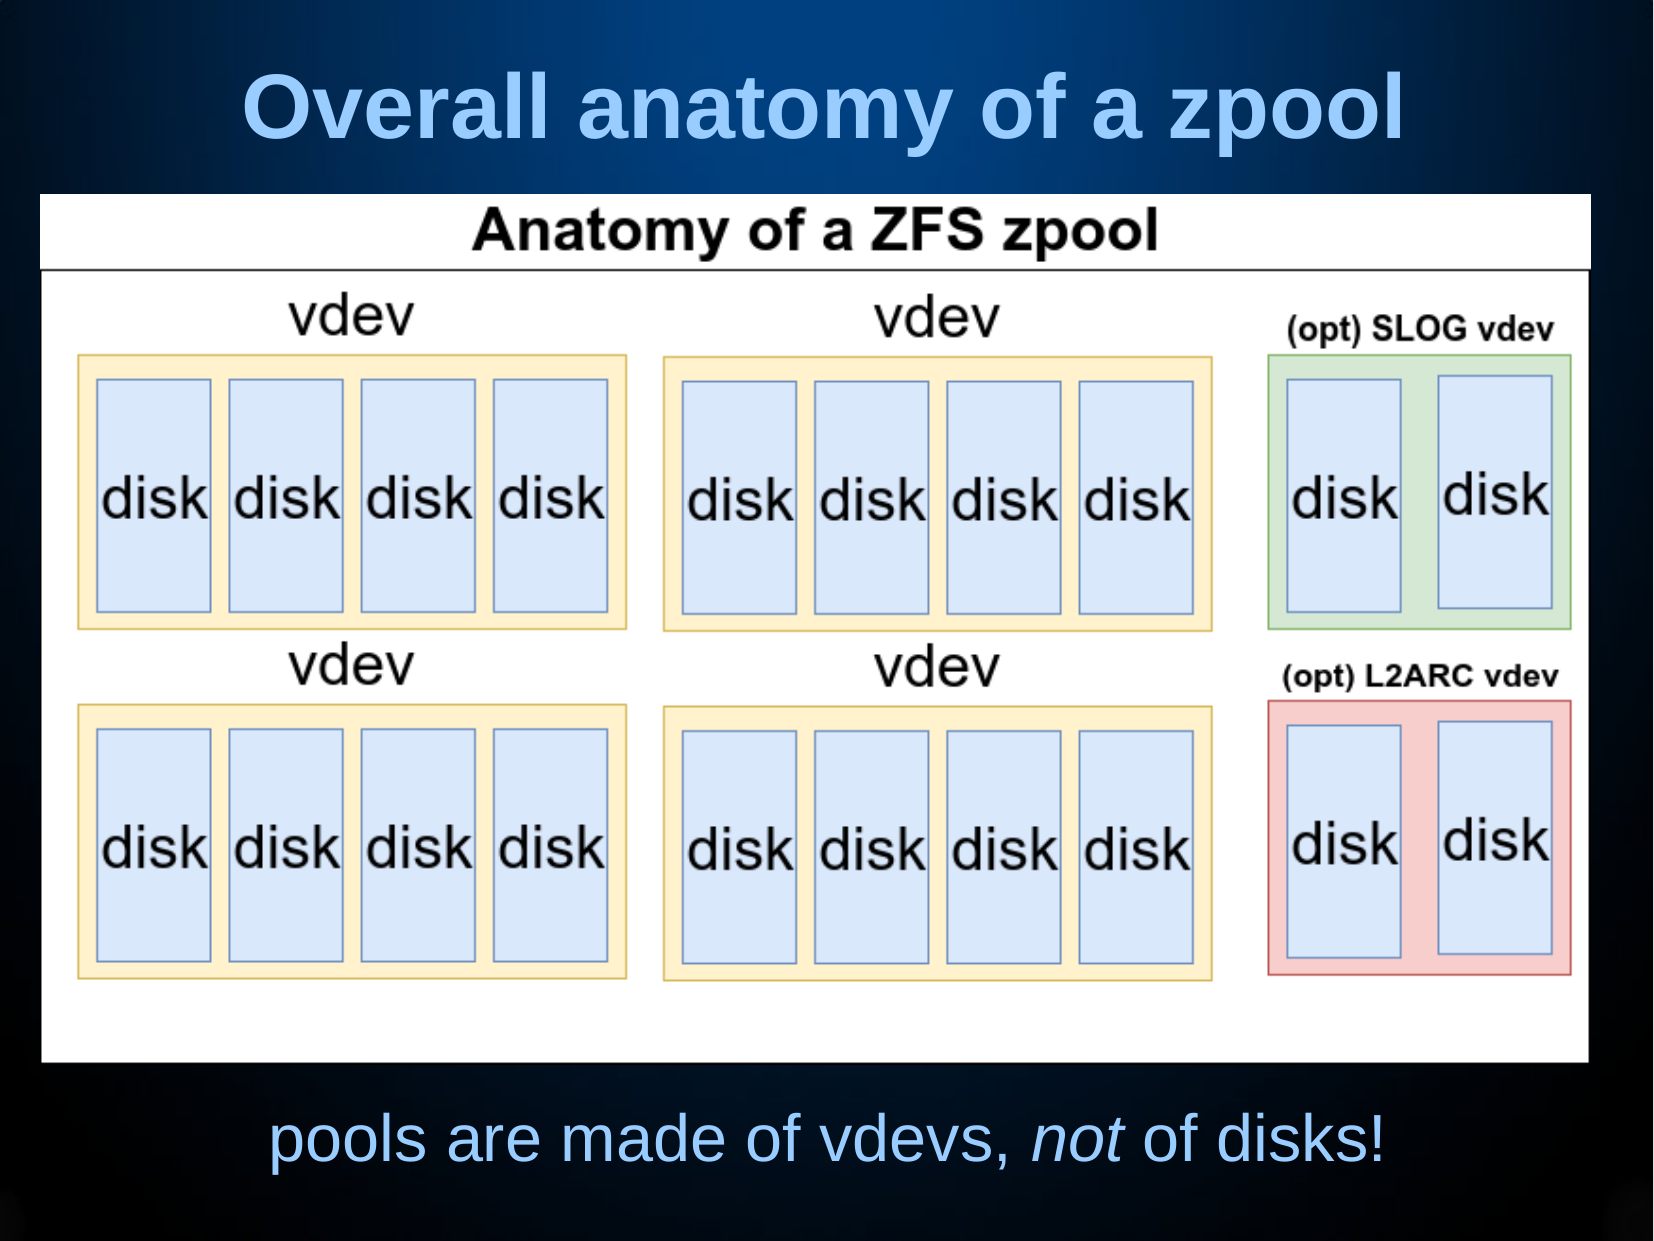

# Overall anatomy of a zpool
pools are made of vdevs, not of disks!